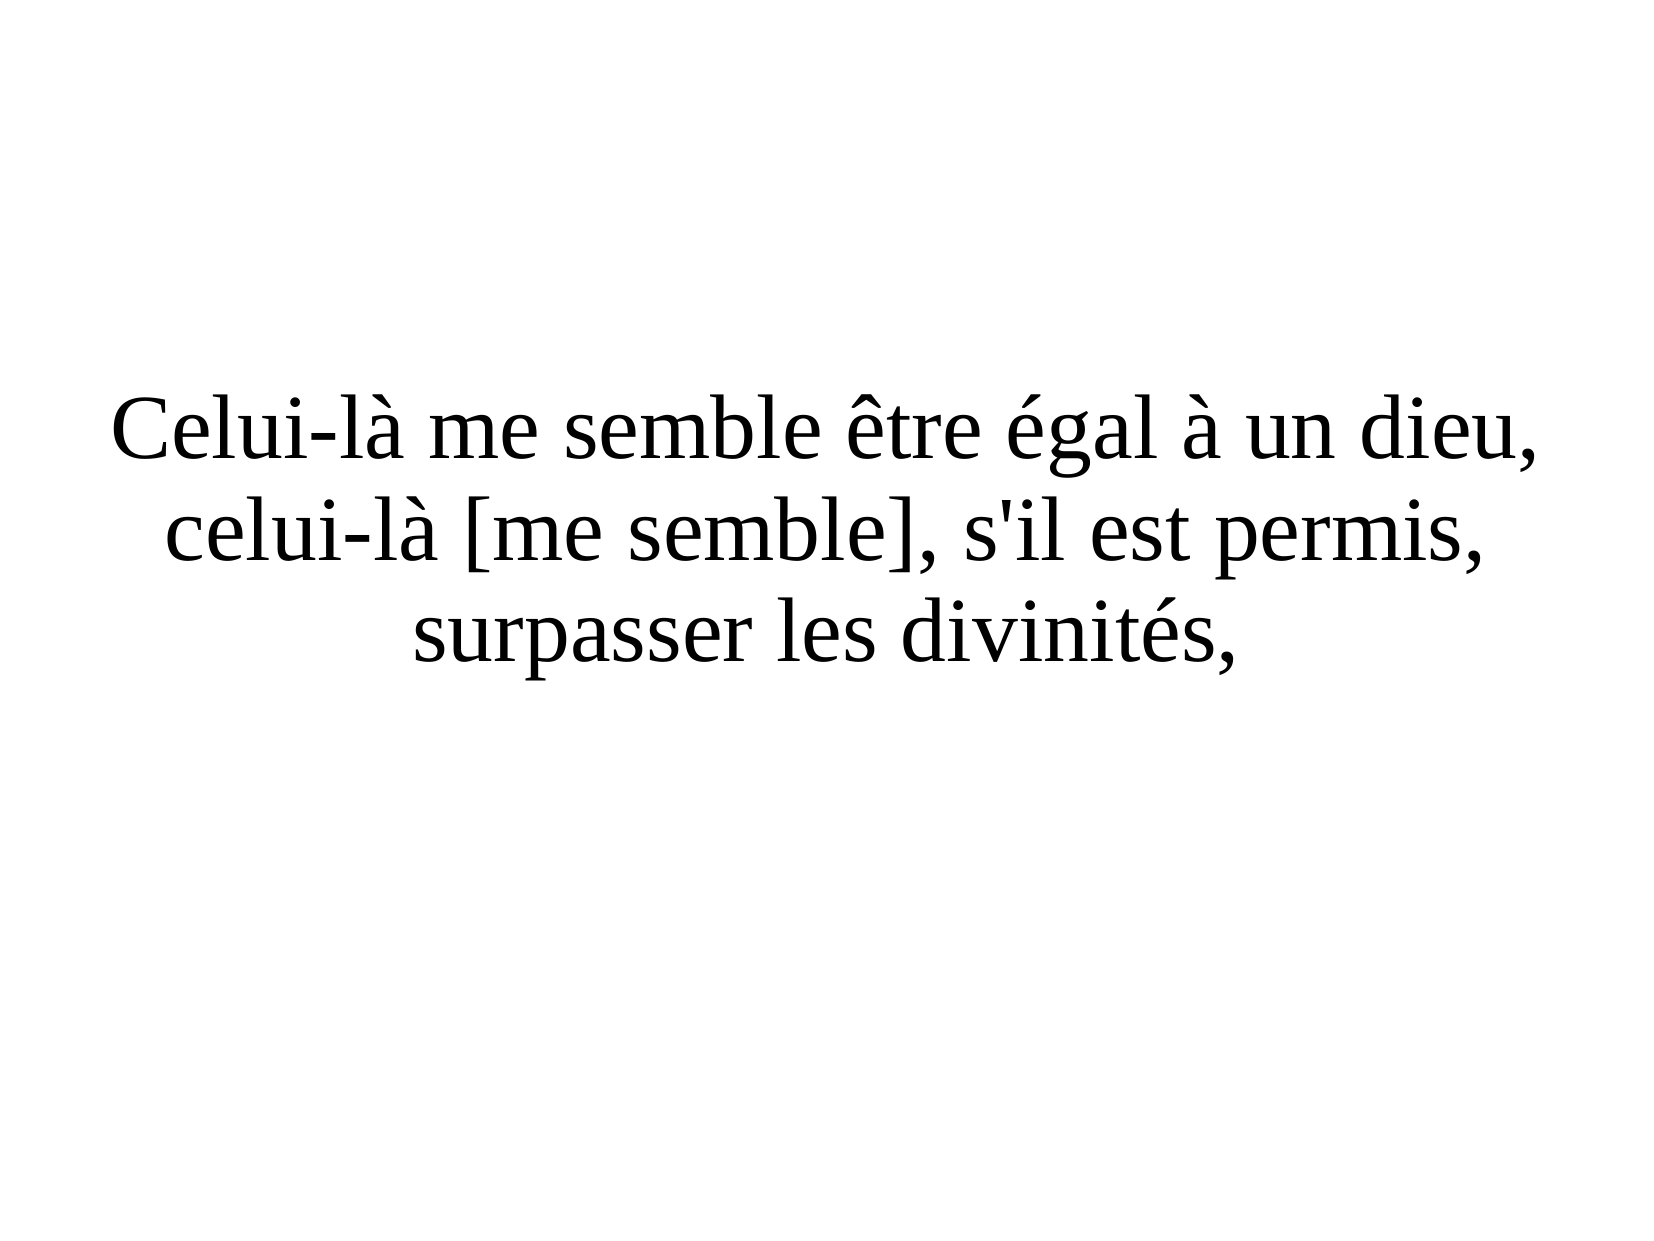

# Celui-là me semble être égal à un dieu,
celui-là [me semble], s'il est permis, surpasser les divinités,